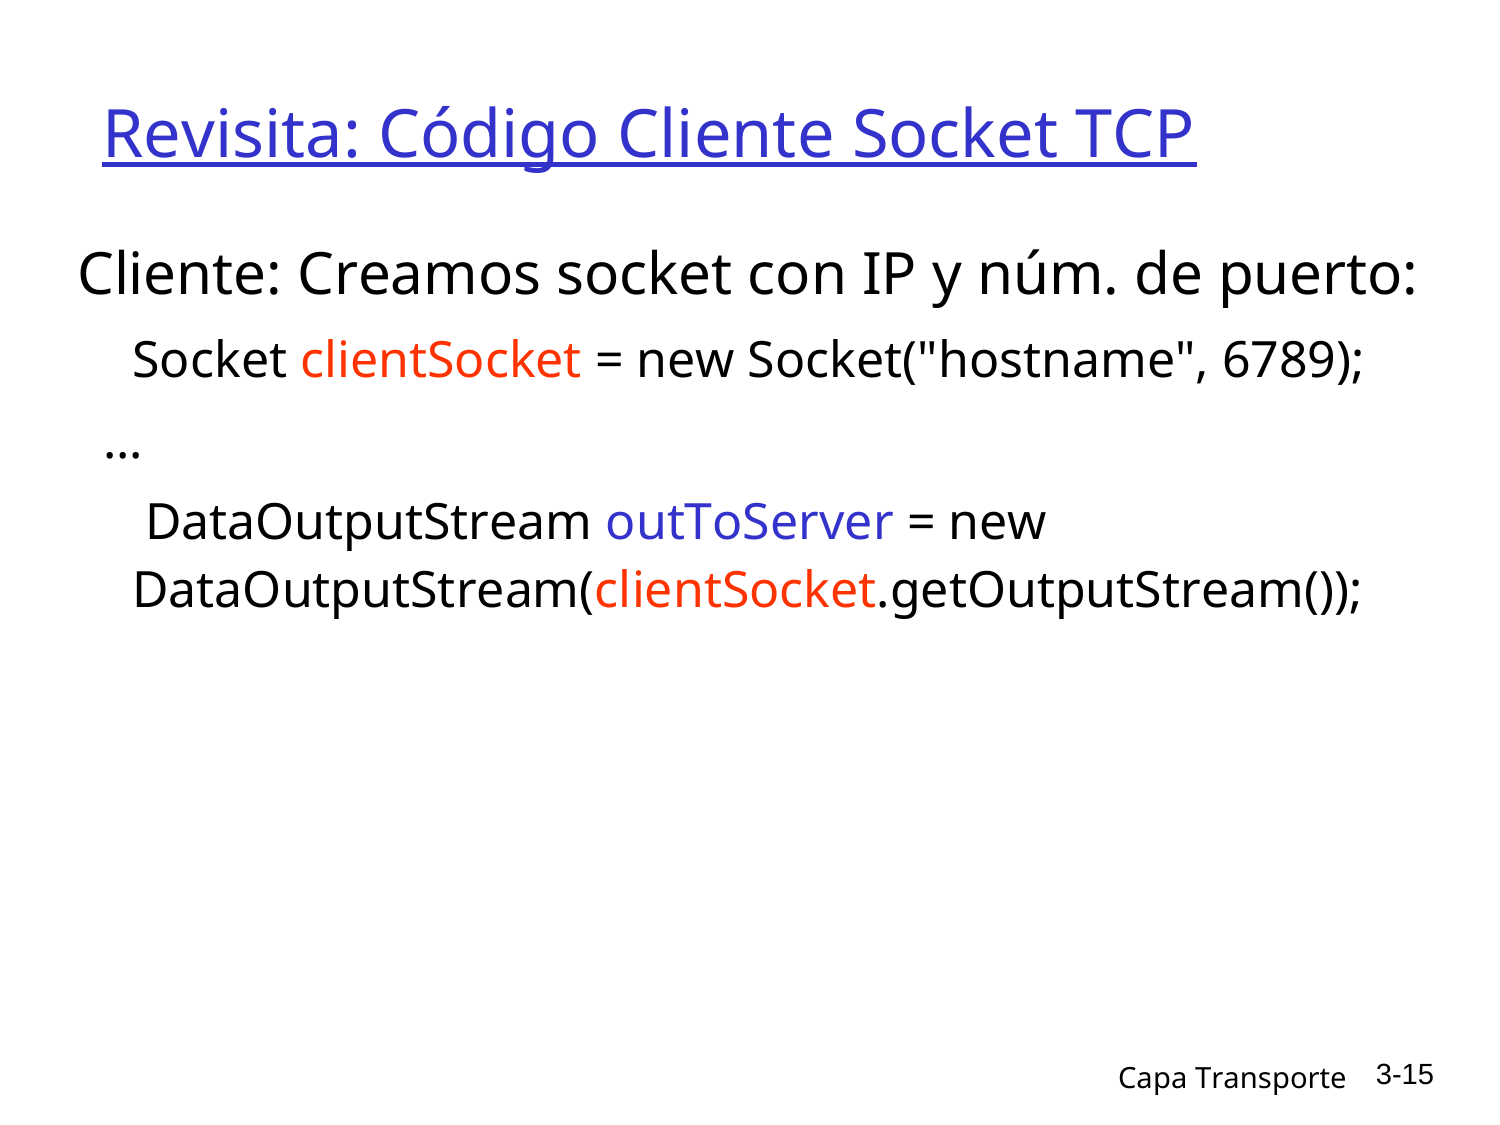

# Revisita: Código Cliente Socket TCP
Cliente: Creamos socket con IP y núm. de puerto:
	Socket clientSocket = new Socket("hostname", 6789);
 ...
	 DataOutputStream outToServer = new DataOutputStream(clientSocket.getOutputStream());
15